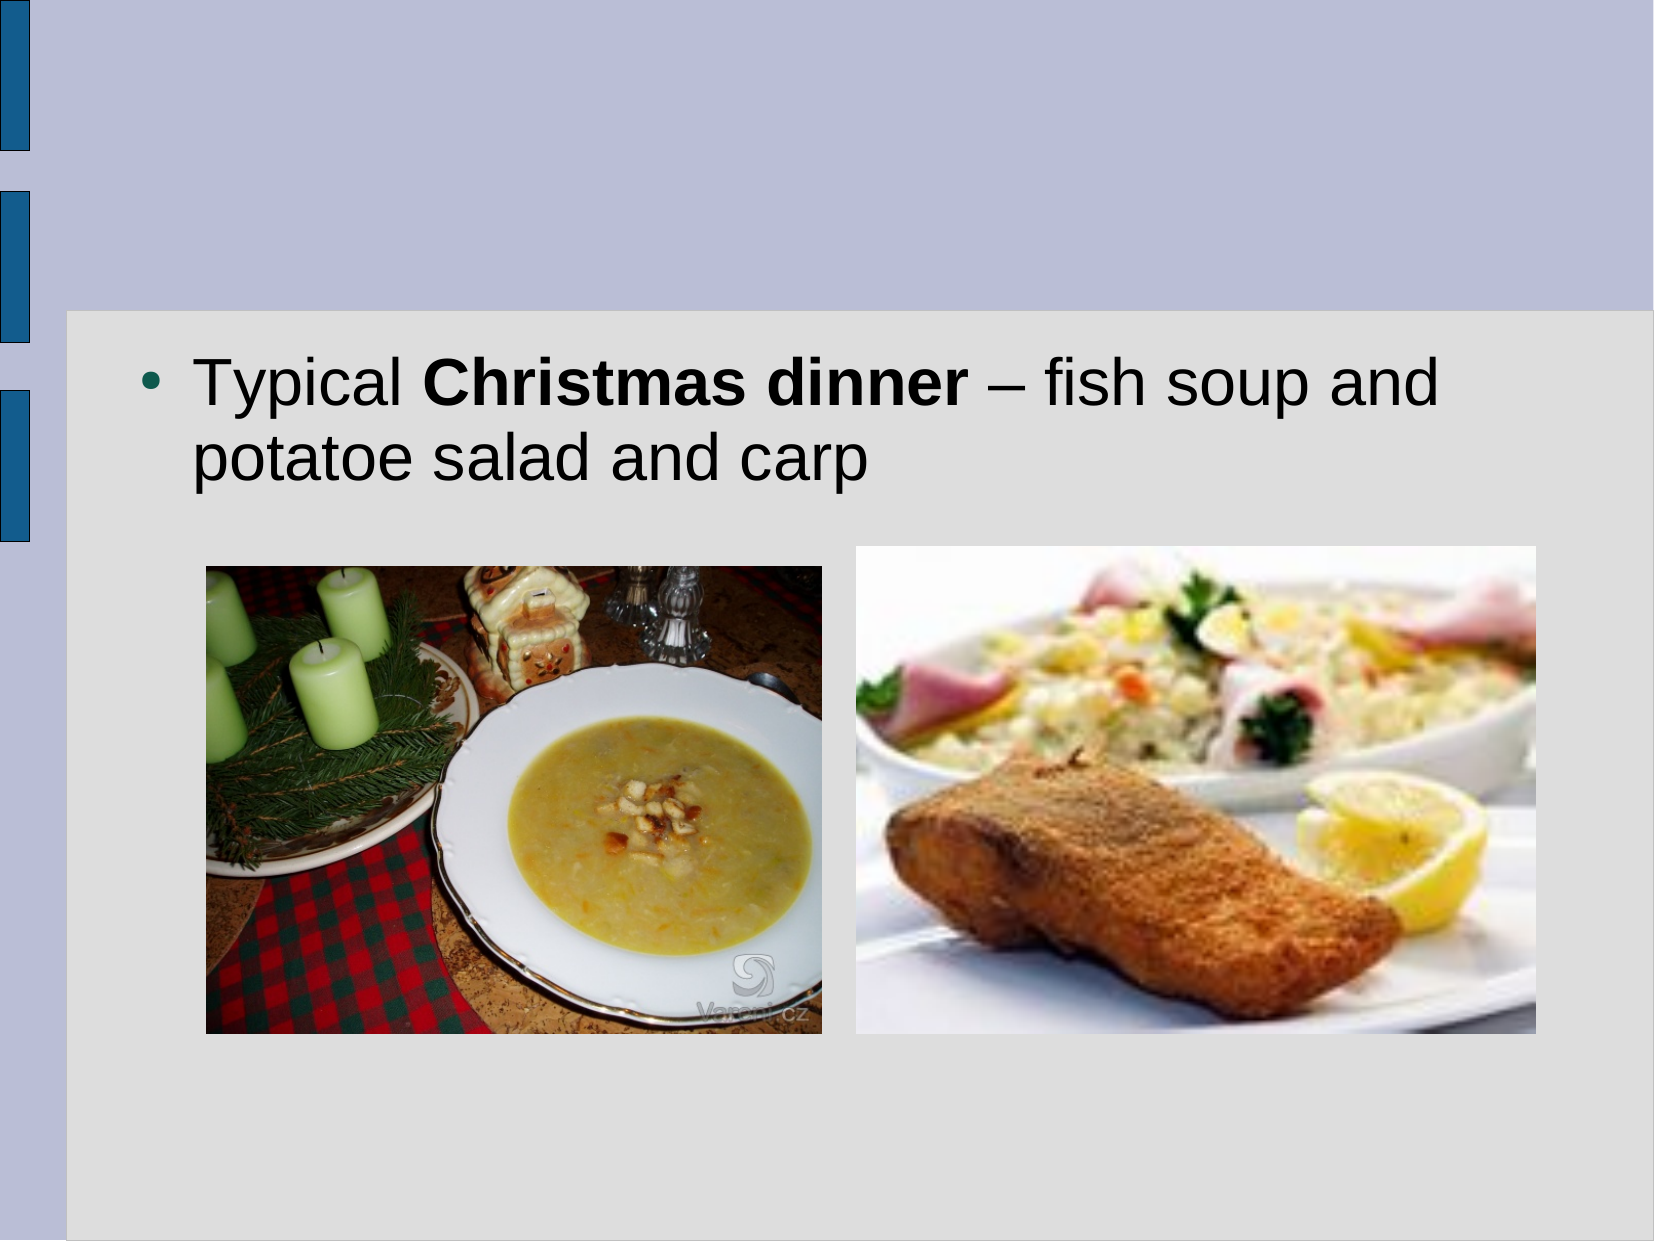

# Typical Christmas dinner – fish soup and potatoe salad and carp